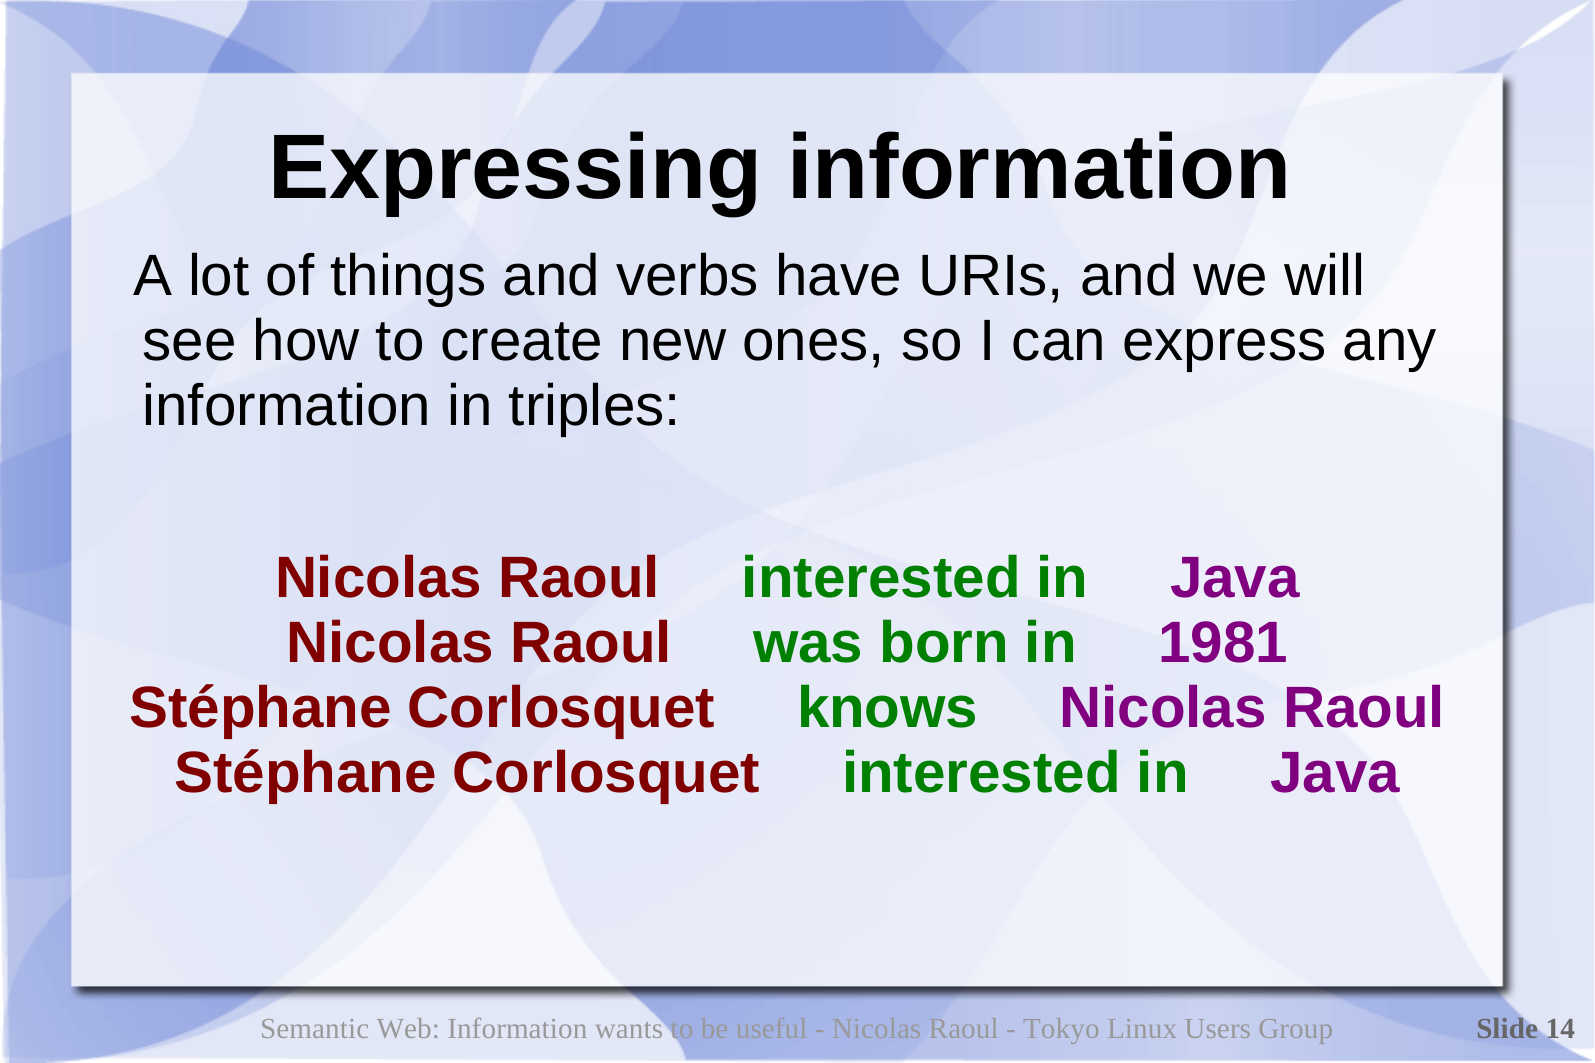

# Expressing information
A lot of things and verbs have URIs, and we will see how to create new ones, so I can express any information in triples:
Nicolas Raoul interested in Java
Nicolas Raoul was born in 1981
Stéphane Corlosquet knows Nicolas Raoul
Stéphane Corlosquet interested in Java
Semantic Web: Information wants to be useful - Nicolas Raoul - Tokyo Linux Users Group
14